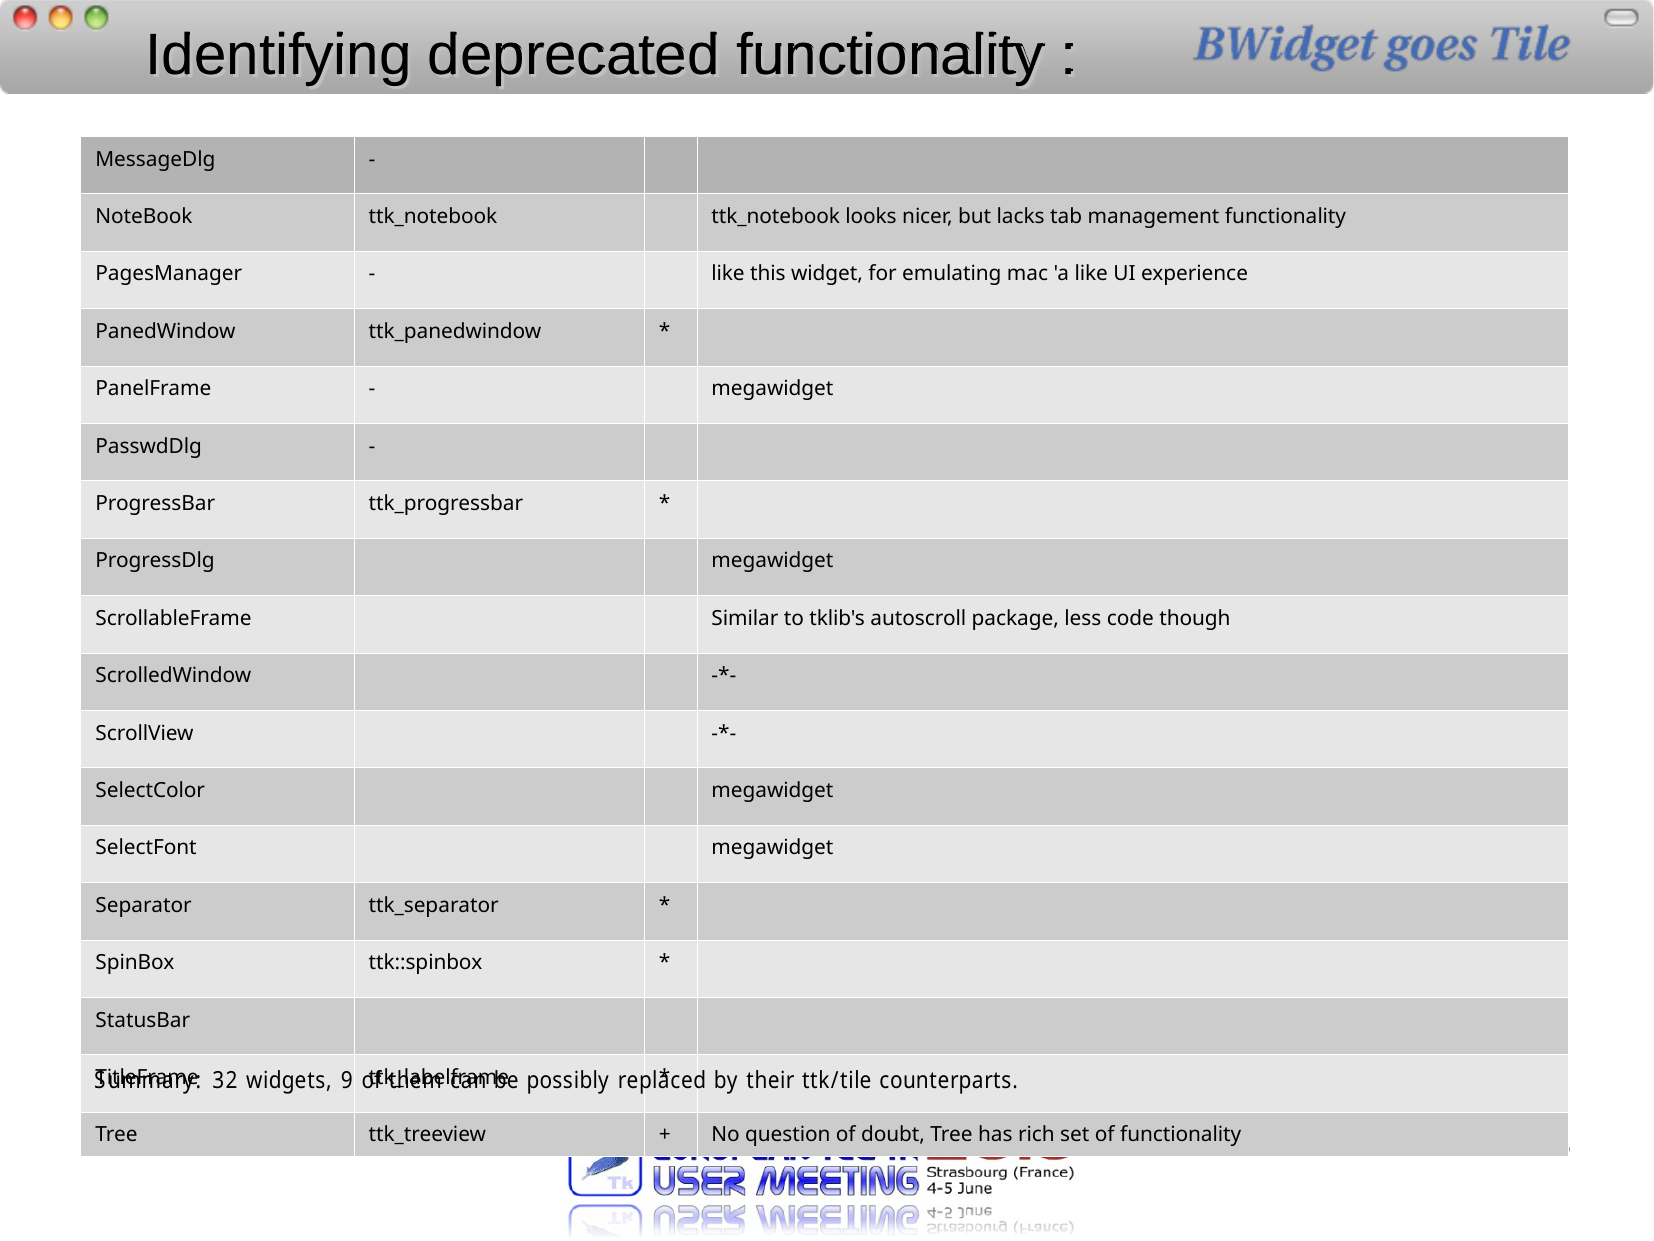

# Identifying deprecated functionality :
| MessageDlg | - | | |
| --- | --- | --- | --- |
| NoteBook | ttk\_notebook | | ttk\_notebook looks nicer, but lacks tab management functionality |
| PagesManager | - | | like this widget, for emulating mac 'a like UI experience |
| PanedWindow | ttk\_panedwindow | \* | |
| PanelFrame | - | | megawidget |
| PasswdDlg | - | | |
| ProgressBar | ttk\_progressbar | \* | |
| ProgressDlg | | | megawidget |
| ScrollableFrame | | | Similar to tklib's autoscroll package, less code though |
| ScrolledWindow | | | -\*- |
| ScrollView | | | -\*- |
| SelectColor | | | megawidget |
| SelectFont | | | megawidget |
| Separator | ttk\_separator | \* | |
| SpinBox | ttk::spinbox | \* | |
| StatusBar | | | |
| TitleFrame | ttk\_labelframe | \* | |
| Tree | ttk\_treeview | + | No question of doubt, Tree has rich set of functionality |
Page:
5